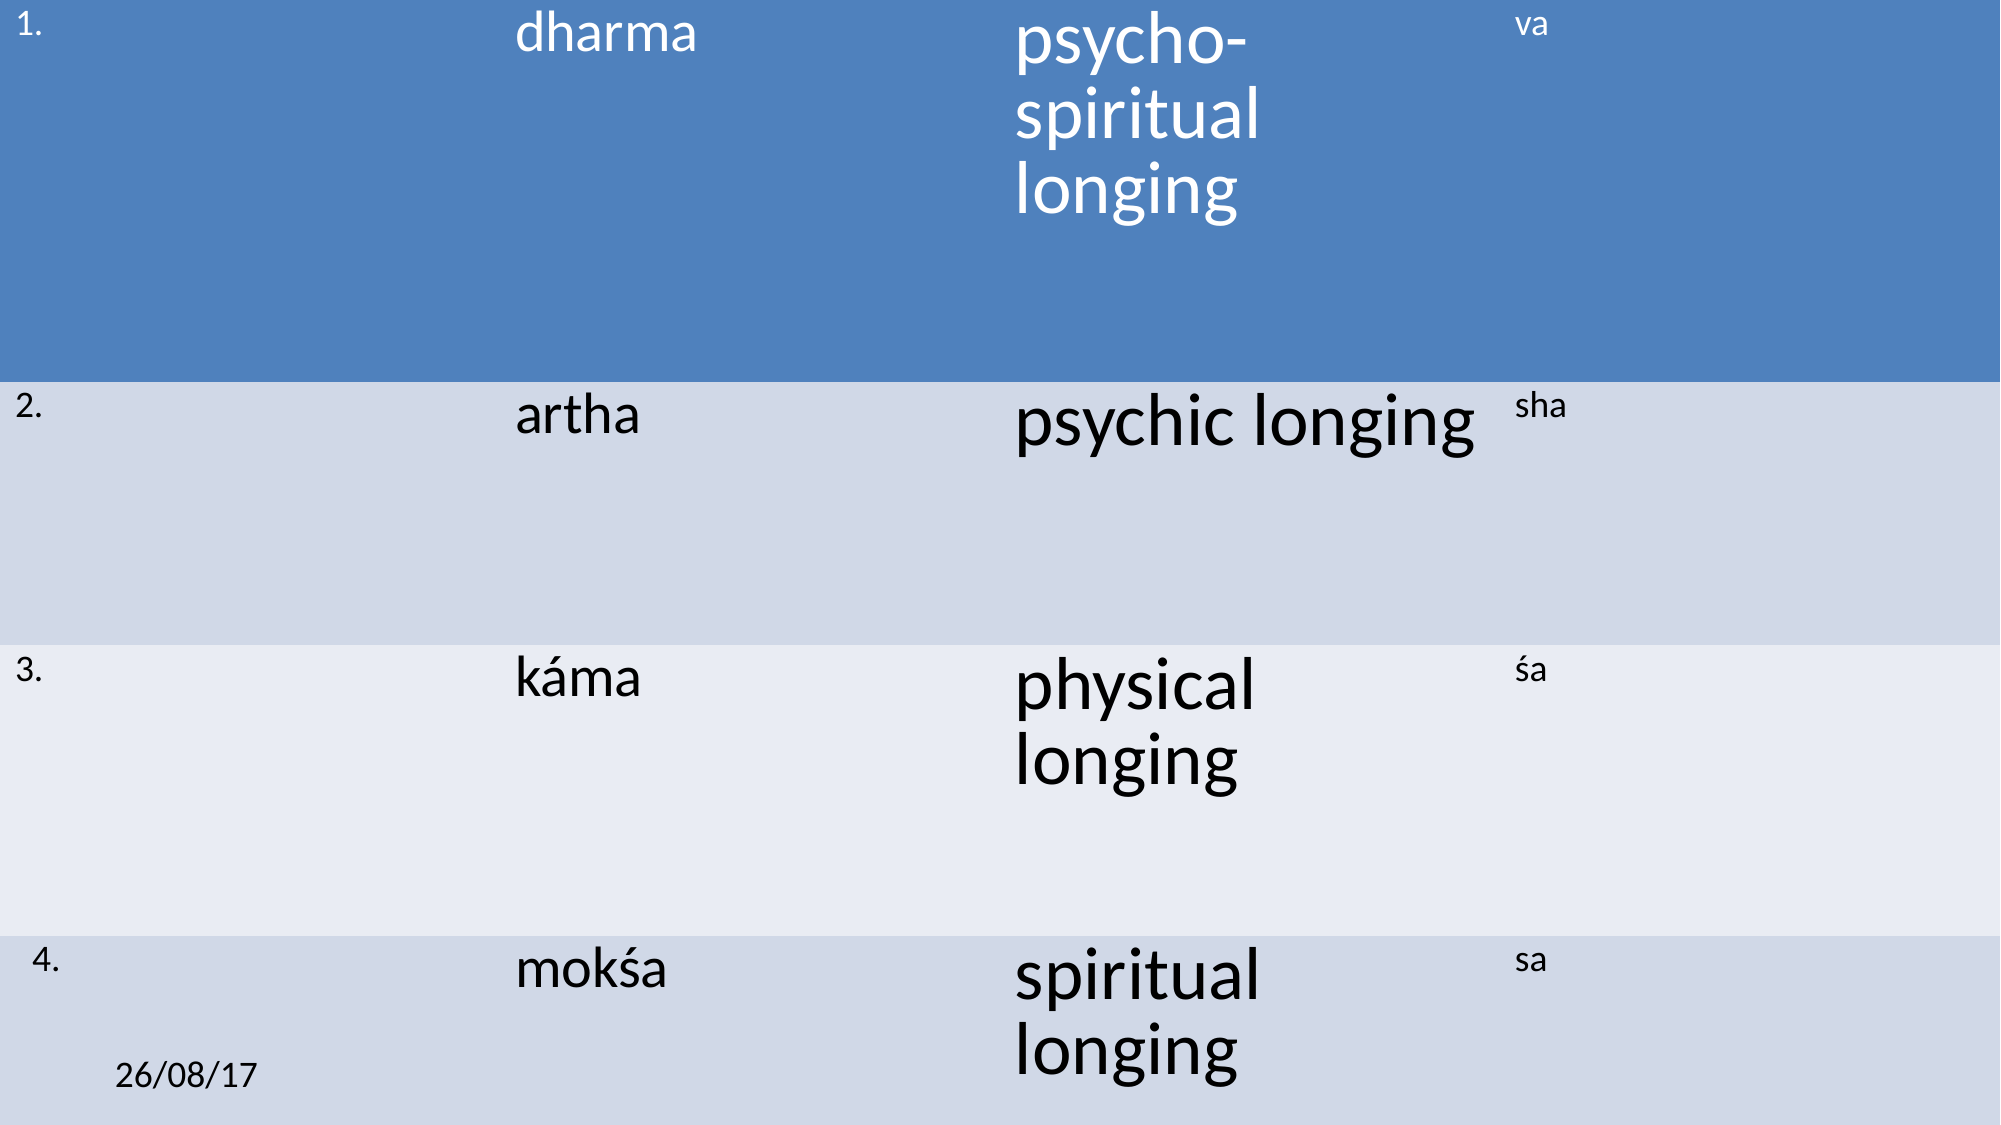

| 1. | dharma | psycho-spiritual longing | va |
| --- | --- | --- | --- |
| 2. | artha | psychic longing | sha |
| 3. | káma | physical longing | śa |
| 4. | mokśa | spiritual longing | sa |
26/08/17